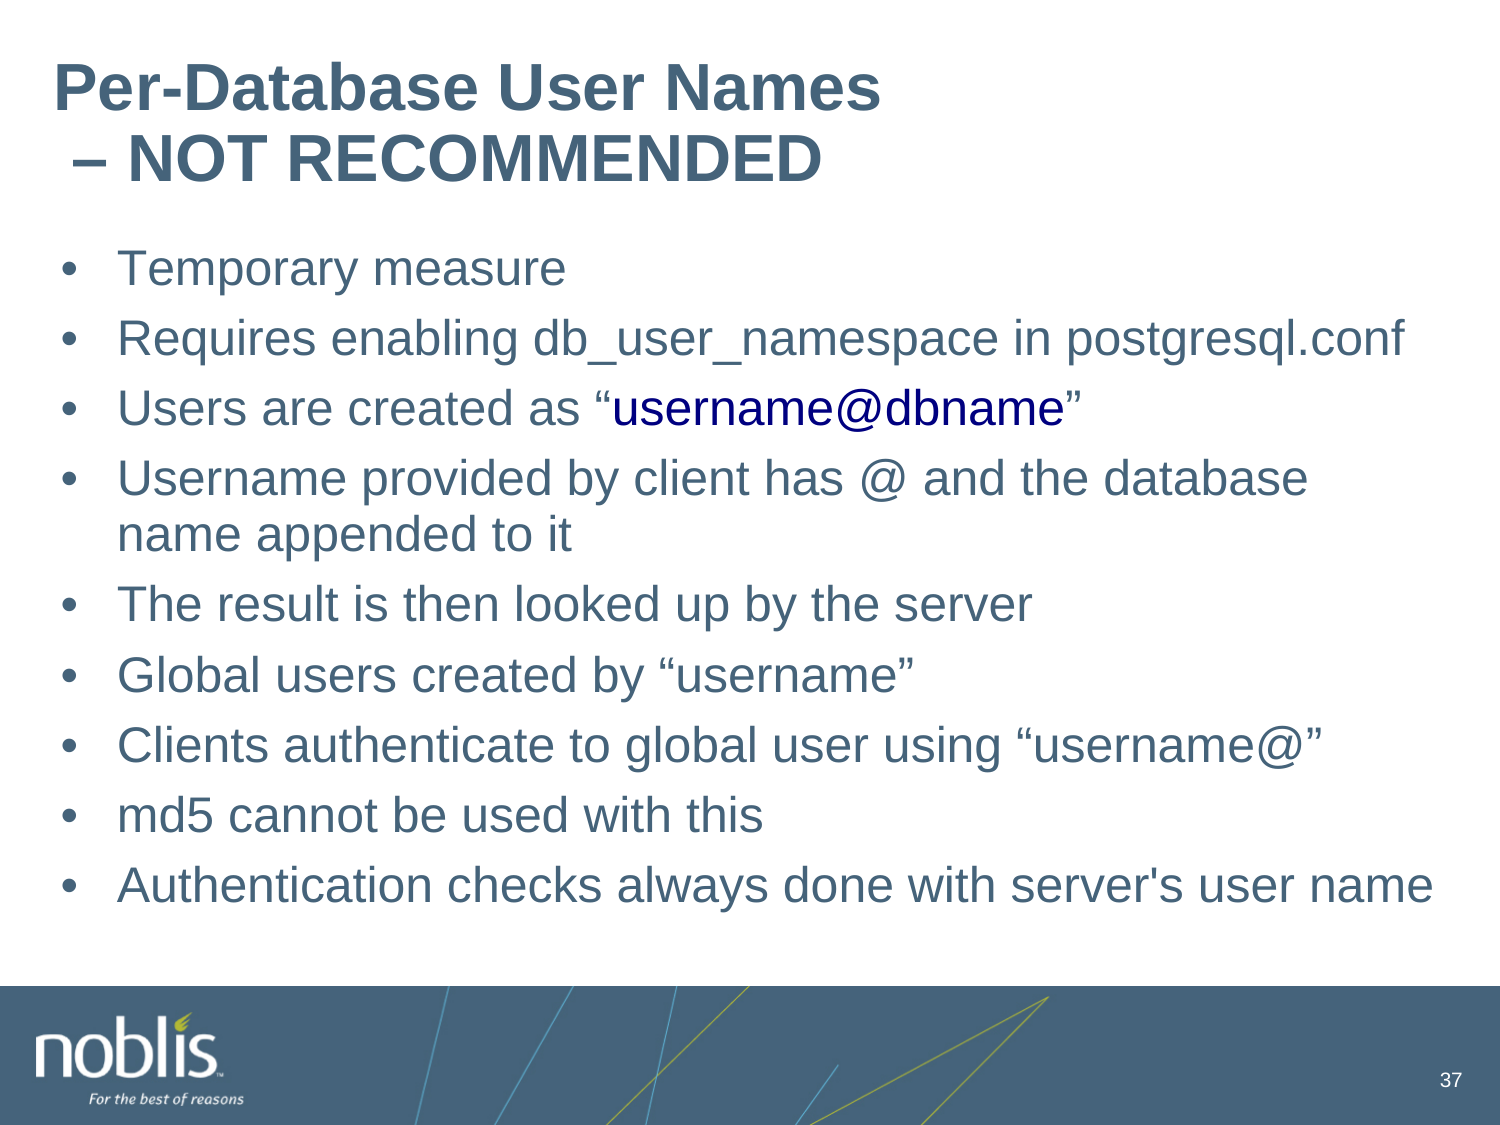

# Per-Database User Names – NOT RECOMMENDED
Temporary measure
Requires enabling db_user_namespace in postgresql.conf
Users are created as “username@dbname”
Username provided by client has @ and the database name appended to it
The result is then looked up by the server
Global users created by “username”
Clients authenticate to global user using “username@”
md5 cannot be used with this
Authentication checks always done with server's user name